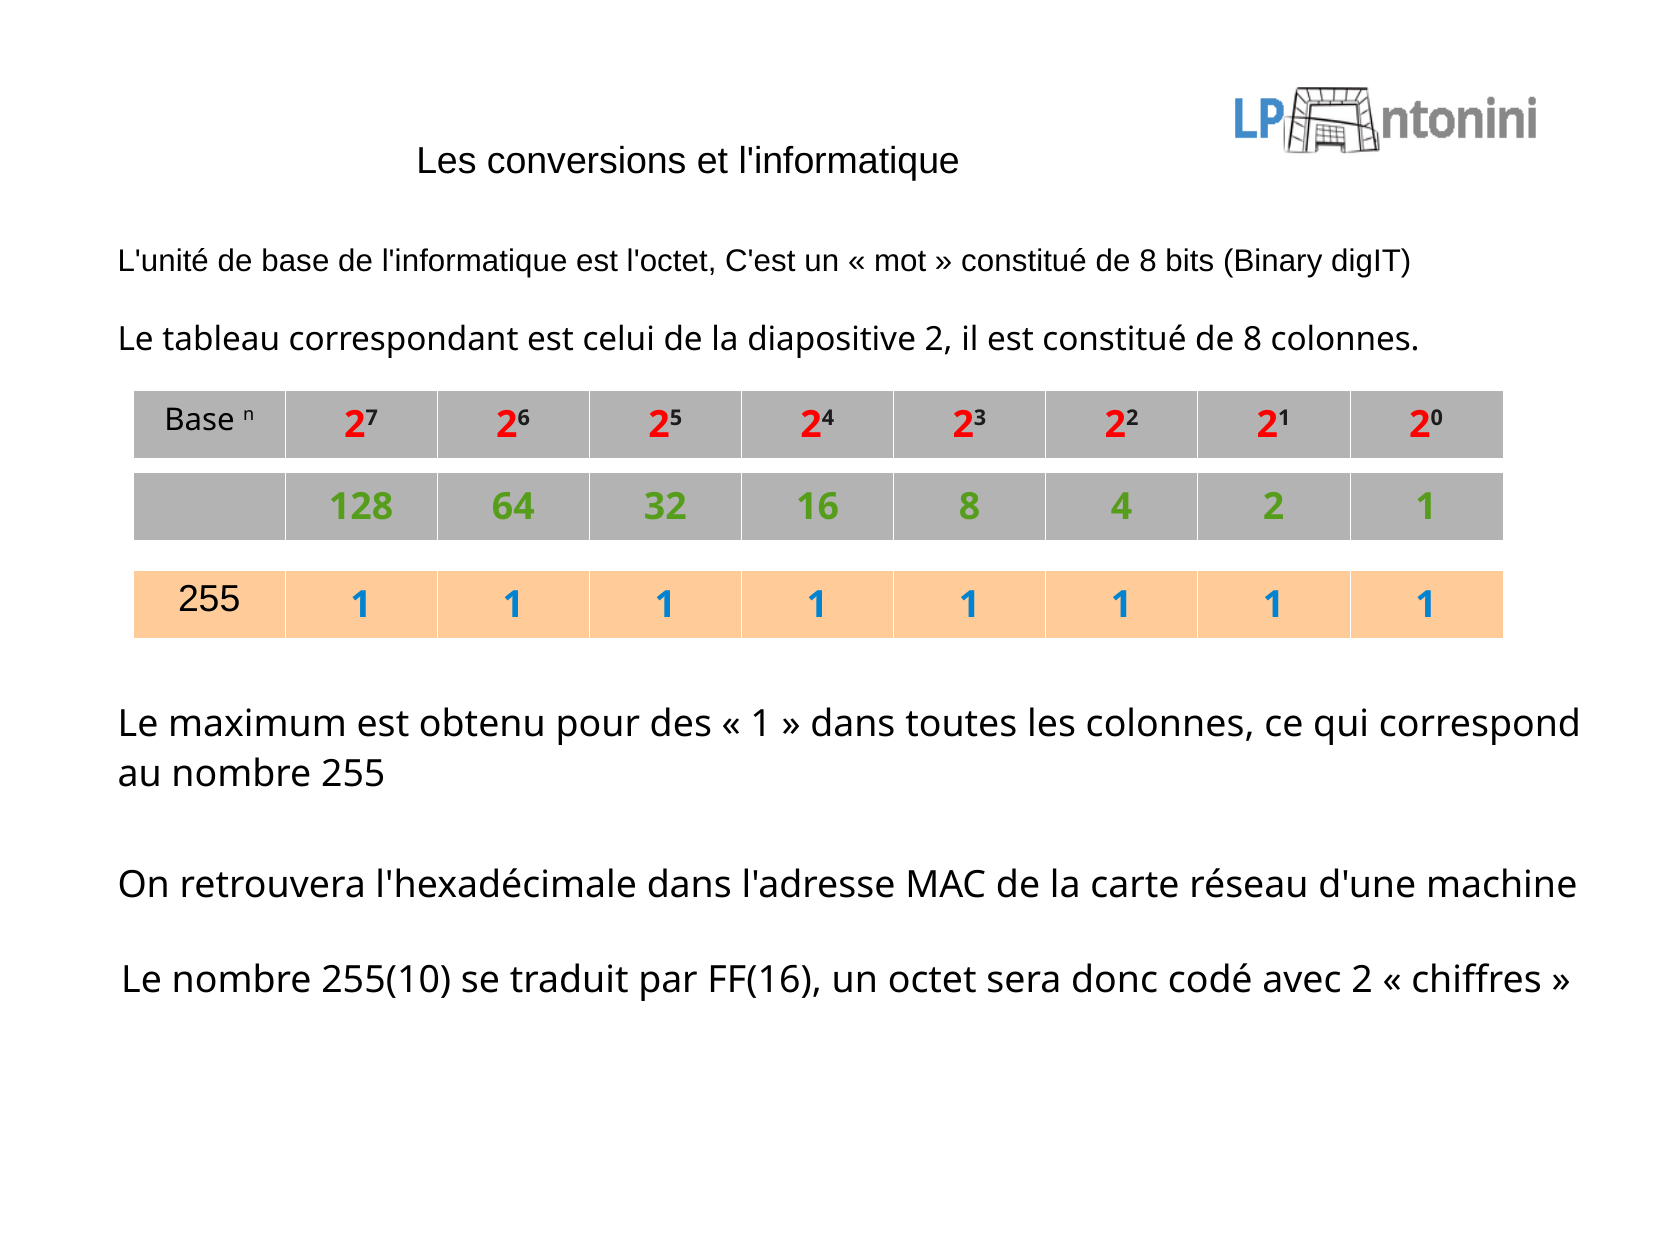

Les conversions et l'informatique
L'unité de base de l'informatique est l'octet, C'est un « mot » constitué de 8 bits (Binary digIT)
Le tableau correspondant est celui de la diapositive 2, il est constitué de 8 colonnes.
| Base n | 27 | 26 | 25 | 24 | 23 | 22 | 21 | 20 |
| --- | --- | --- | --- | --- | --- | --- | --- | --- |
| | 128 | 64 | 32 | 16 | 8 | 4 | 2 | 1 |
| --- | --- | --- | --- | --- | --- | --- | --- | --- |
| 255 | 1 | 1 | 1 | 1 | 1 | 1 | 1 | 1 |
| --- | --- | --- | --- | --- | --- | --- | --- | --- |
Le maximum est obtenu pour des « 1 » dans toutes les colonnes, ce qui correspond
au nombre 255
On retrouvera l'hexadécimale dans l'adresse MAC de la carte réseau d'une machine
Le nombre 255(10) se traduit par FF(16), un octet sera donc codé avec 2 « chiffres »